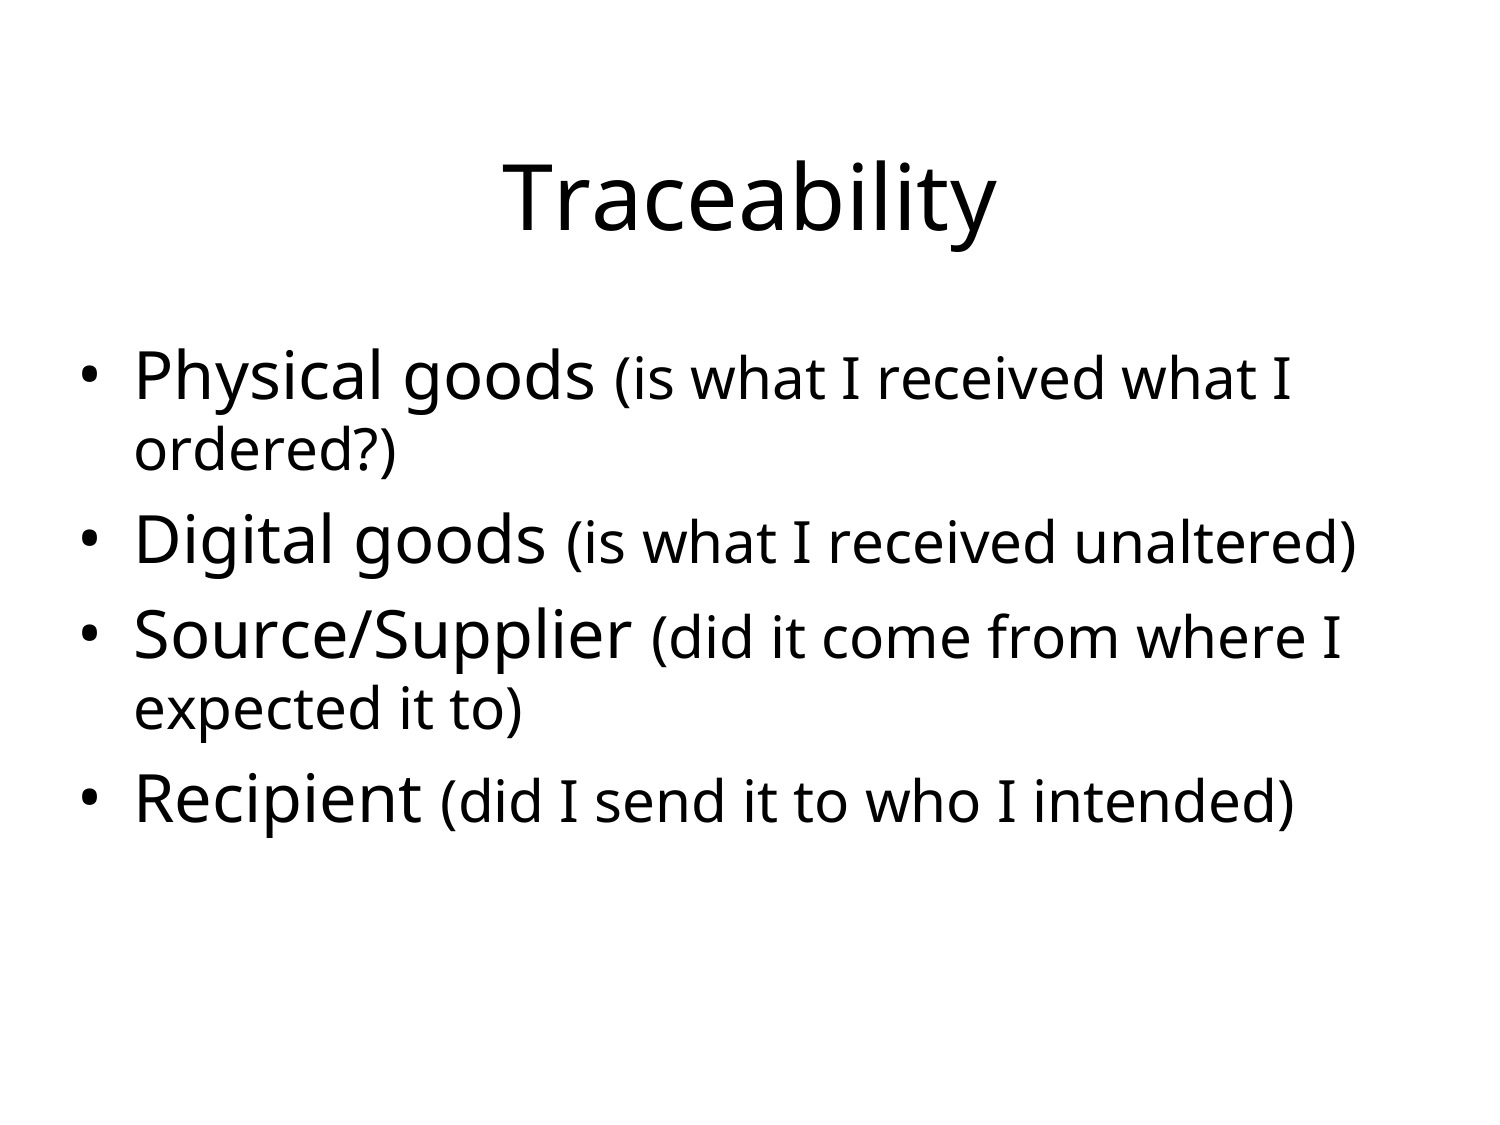

# Traceability
Physical goods (is what I received what I ordered?)
Digital goods (is what I received unaltered)
Source/Supplier (did it come from where I expected it to)
Recipient (did I send it to who I intended)